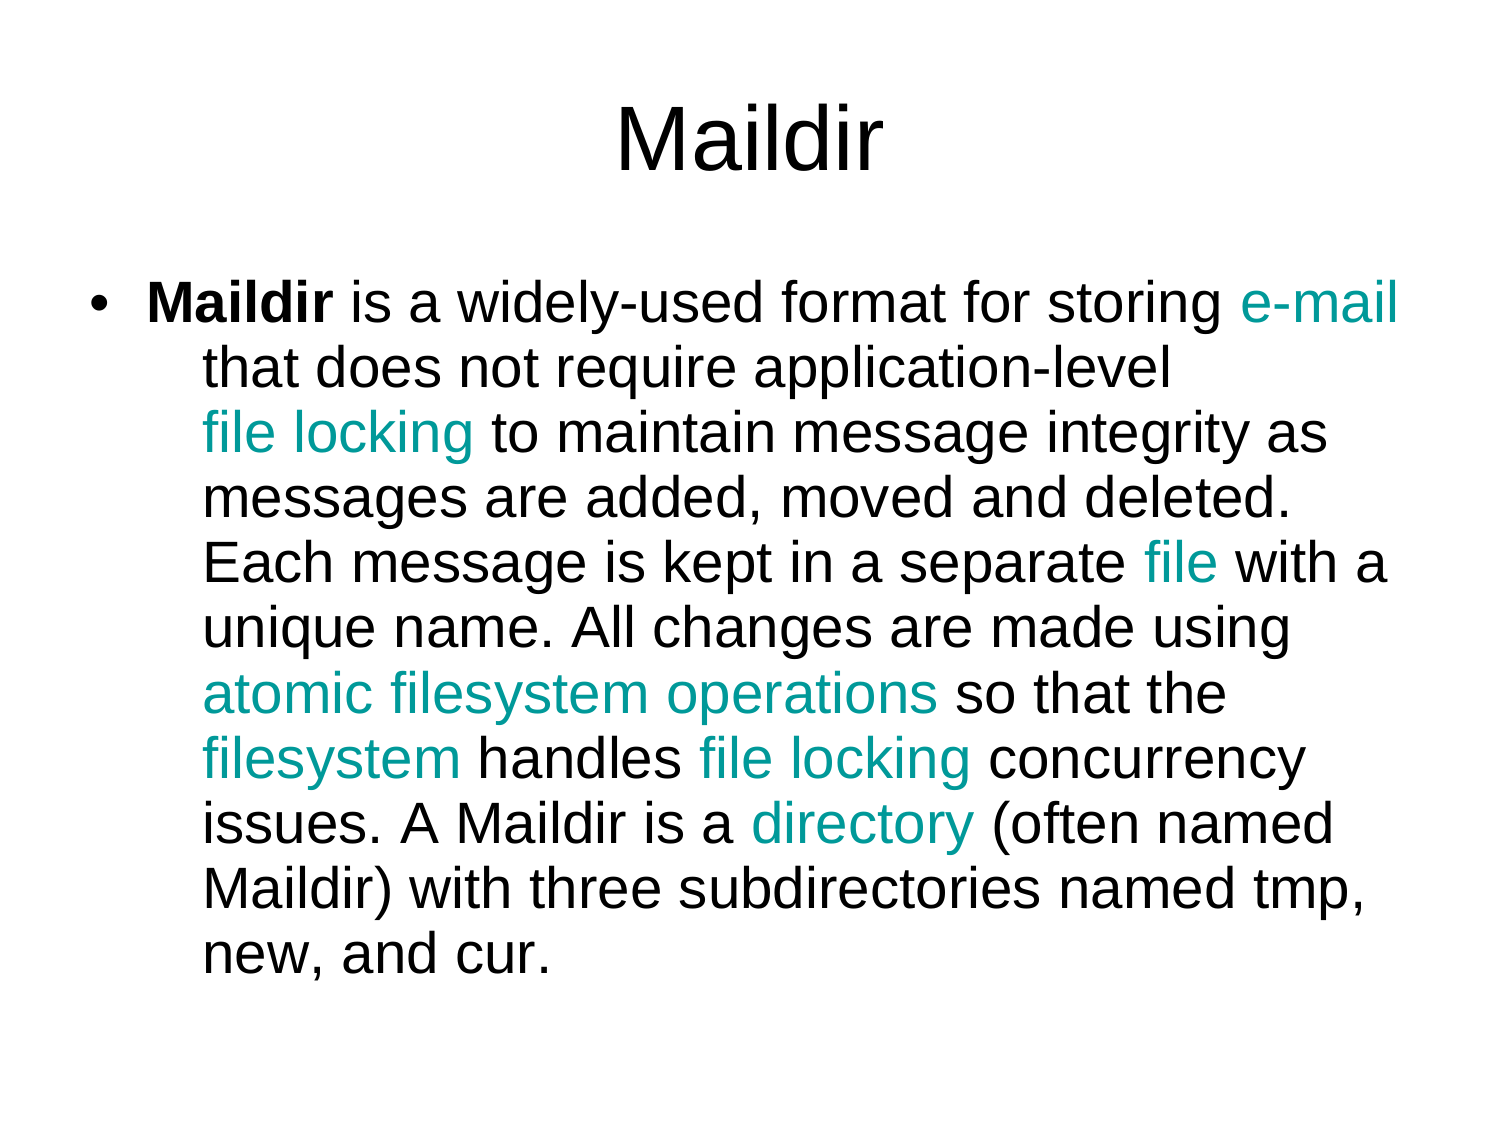

# Maildir
Maildir is a widely-used format for storing e-mail that does not require application-level file locking to maintain message integrity as messages are added, moved and deleted. Each message is kept in a separate file with a unique name. All changes are made using atomic filesystem operations so that the filesystem handles file locking concurrency issues. A Maildir is a directory (often named Maildir) with three subdirectories named tmp, new, and cur.